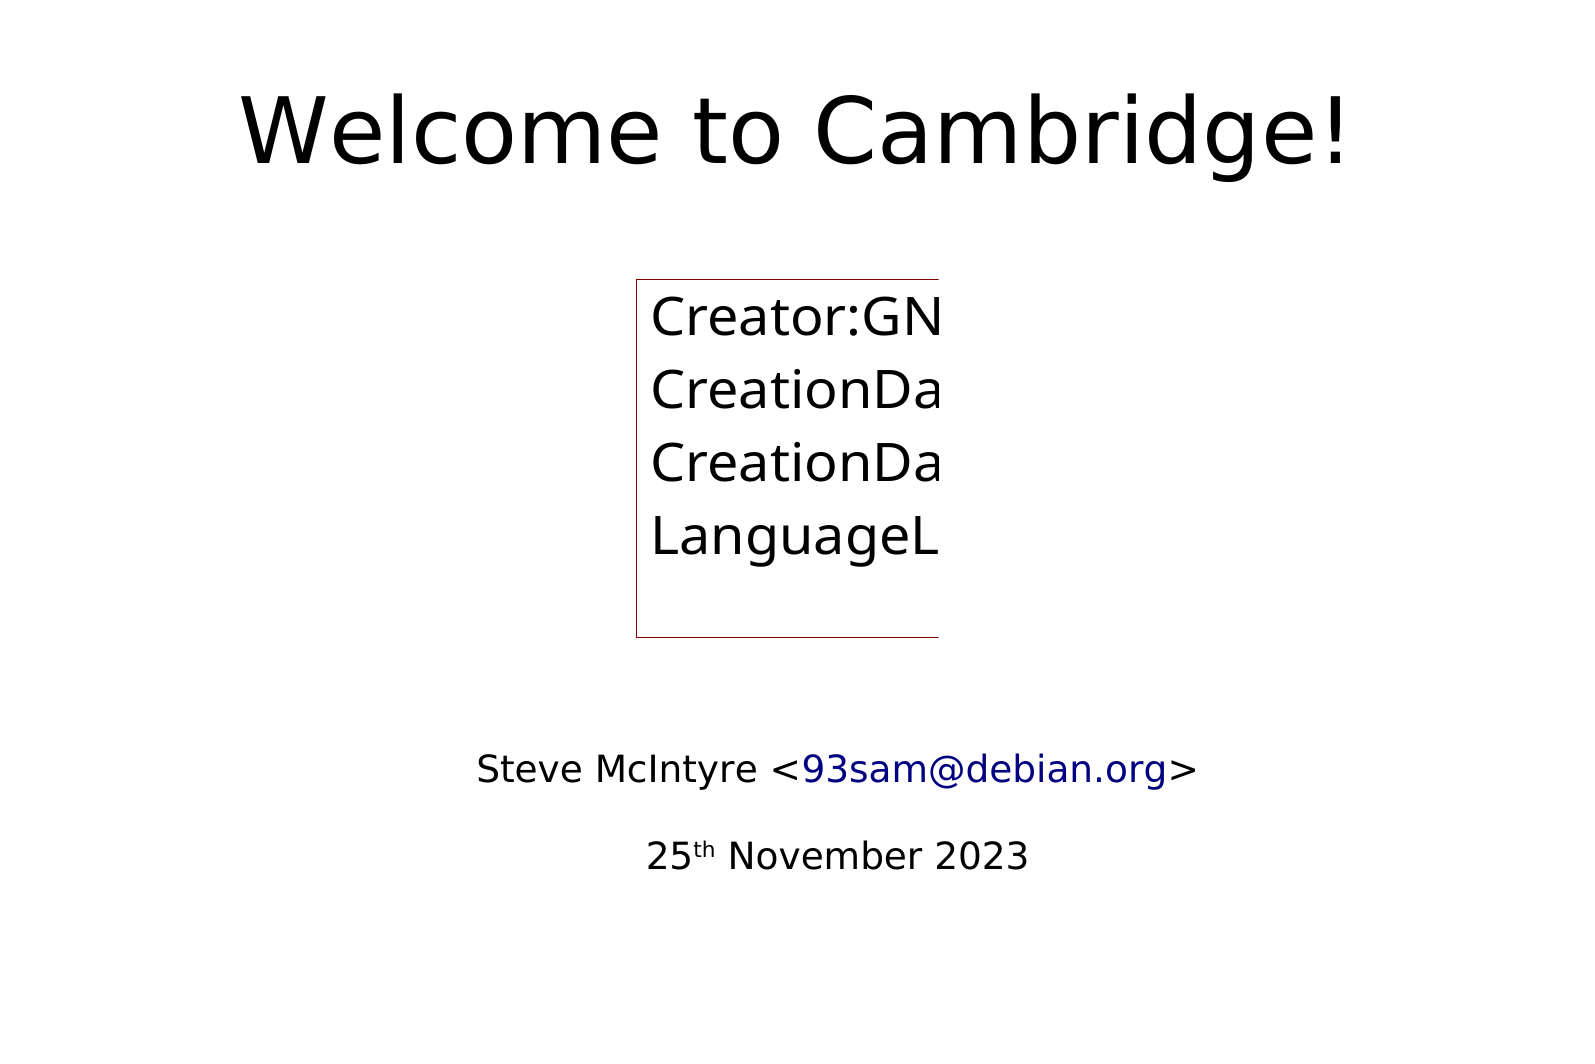

# Welcome to Cambridge!
Steve McIntyre <93sam@debian.org>
25th November 2023
1